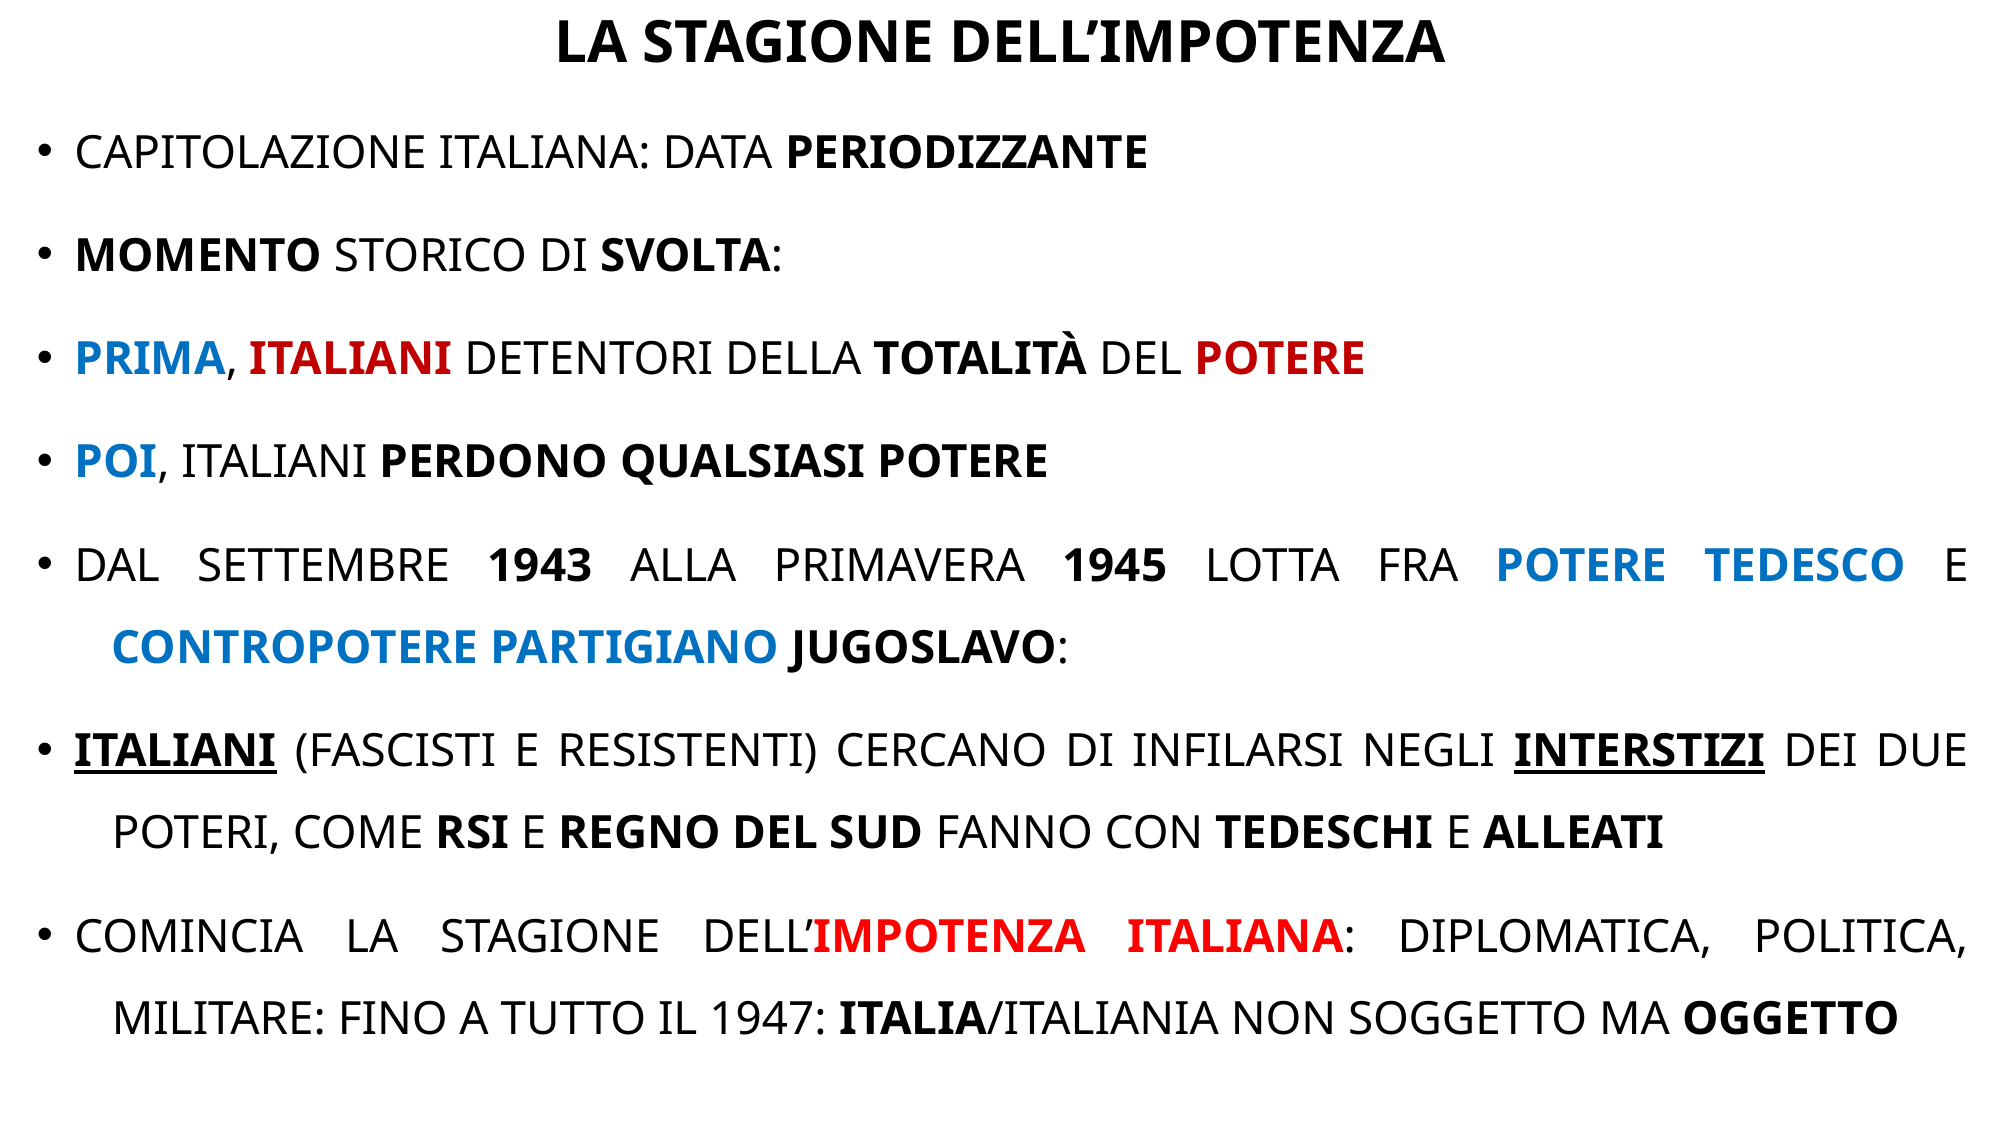

# LA STAGIONE DELL’IMPOTENZA
CAPITOLAZIONE ITALIANA: DATA PERIODIZZANTE
MOMENTO STORICO DI SVOLTA:
PRIMA, ITALIANI DETENTORI DELLA TOTALITÀ DEL POTERE
POI, ITALIANI PERDONO QUALSIASI POTERE
DAL SETTEMBRE 1943 ALLA PRIMAVERA 1945 LOTTA FRA POTERE TEDESCO E CONTROPOTERE PARTIGIANO JUGOSLAVO:
ITALIANI (FASCISTI E RESISTENTI) CERCANO DI INFILARSI NEGLI INTERSTIZI DEI DUE POTERI, COME RSI E REGNO DEL SUD FANNO CON TEDESCHI E ALLEATI
COMINCIA LA STAGIONE DELL’IMPOTENZA ITALIANA: DIPLOMATICA, POLITICA, MILITARE: FINO A TUTTO IL 1947: ITALIA/ITALIANIA NON SOGGETTO MA OGGETTO